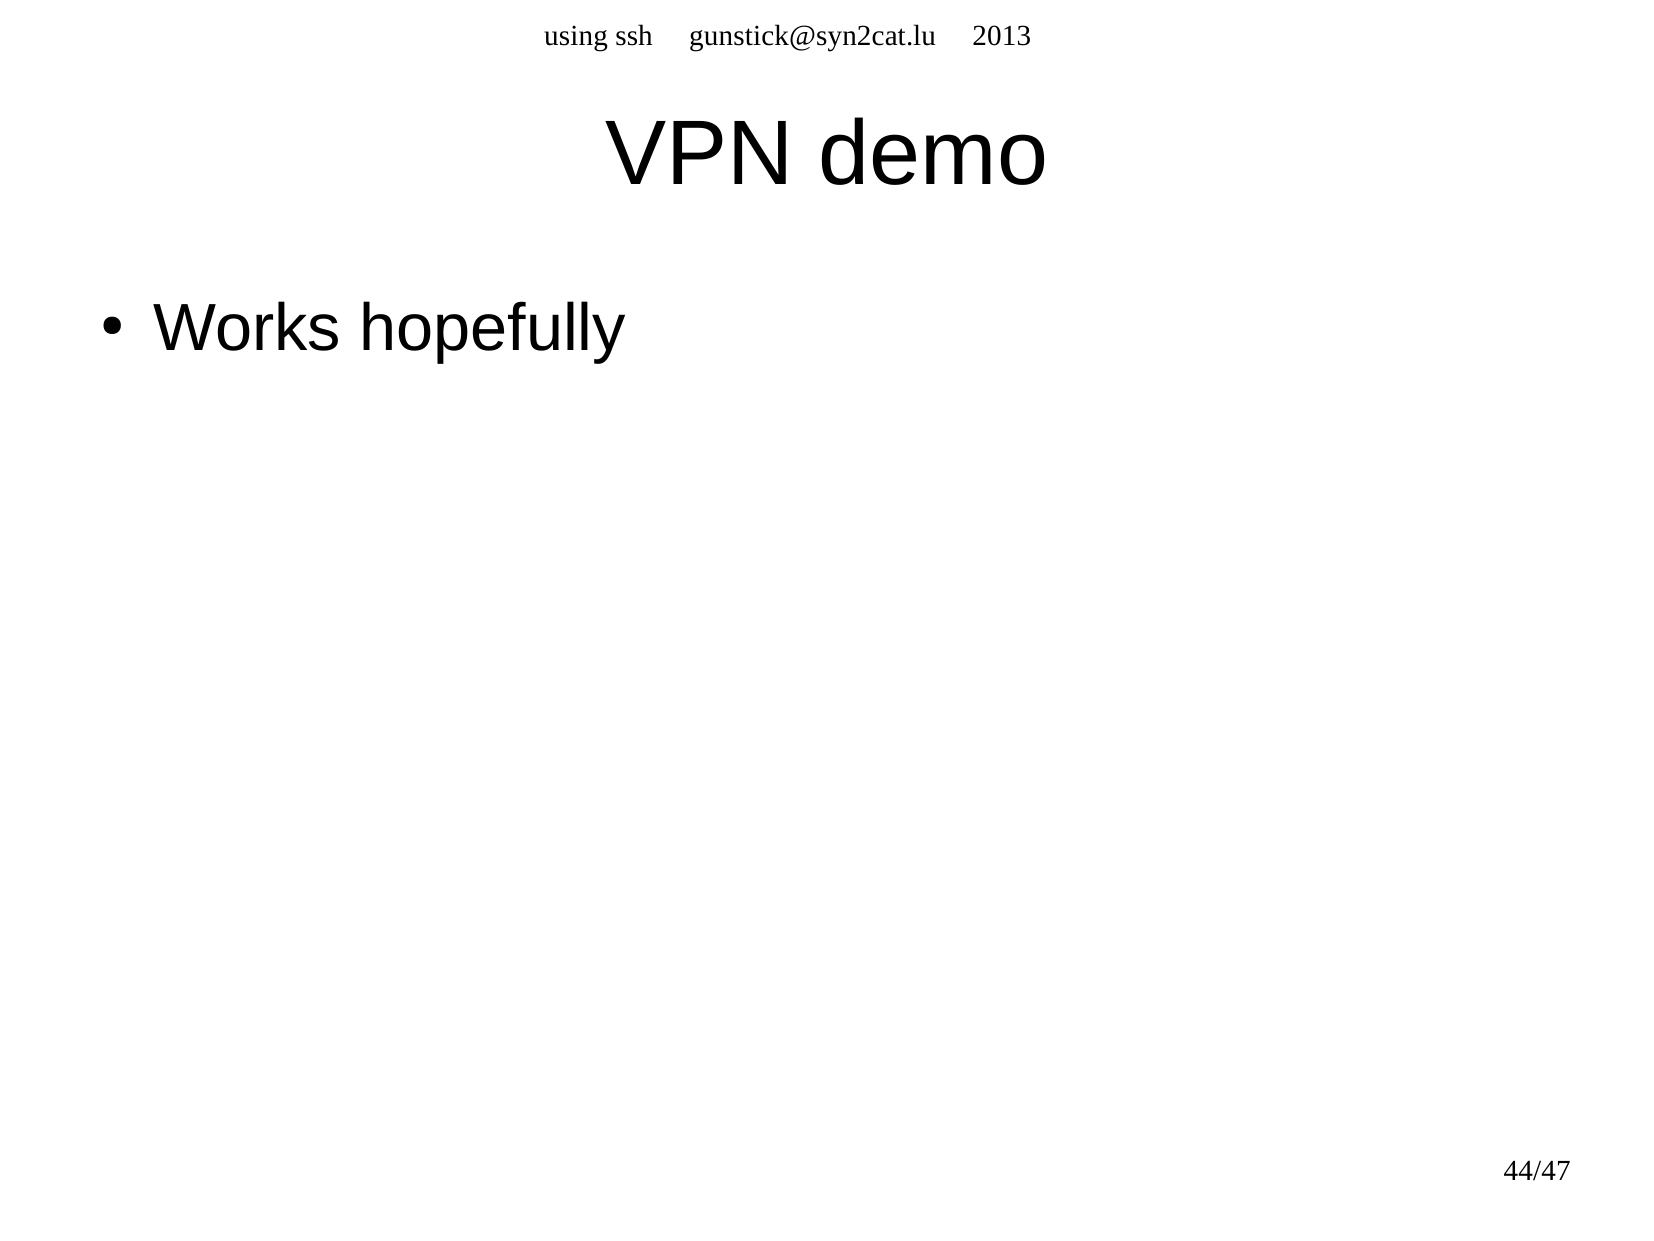

using ssh gunstick@syn2cat.lu 2013
# VPN demo
Works hopefully
44